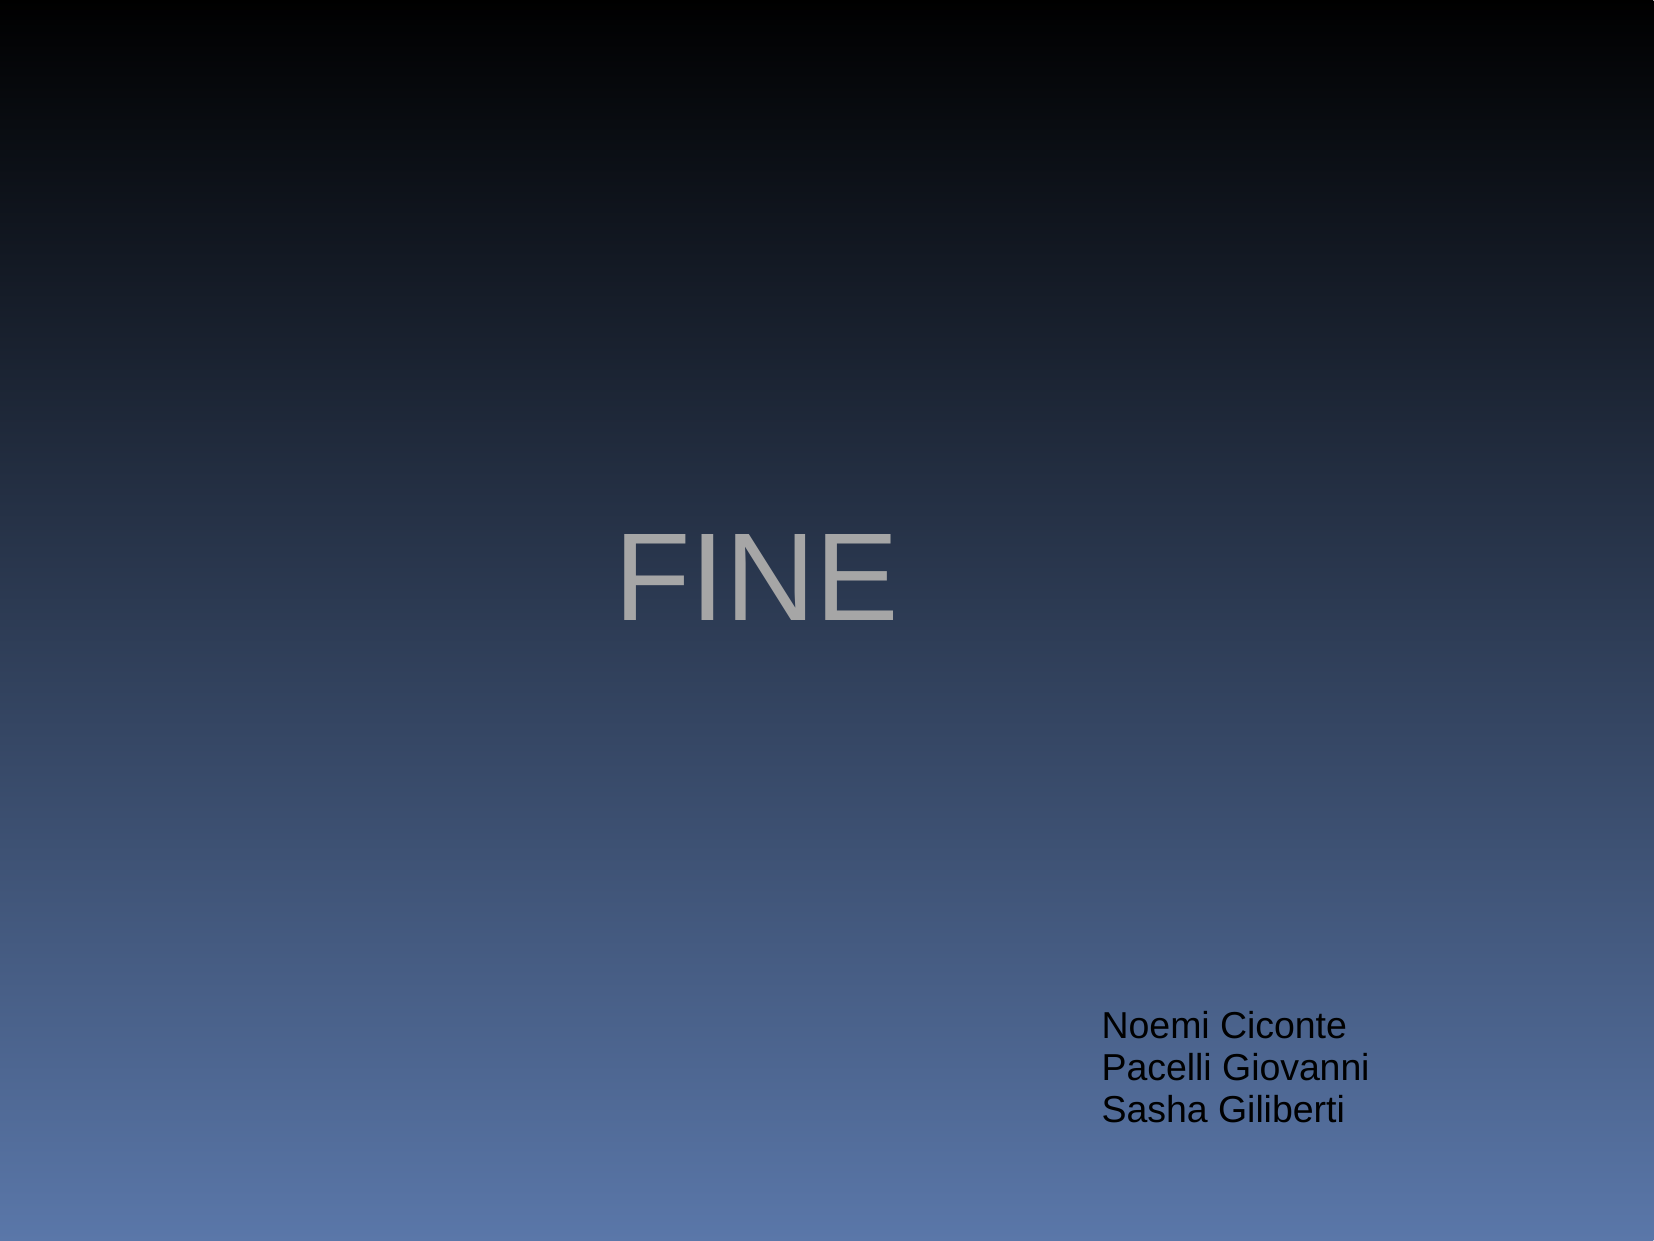

FINE
Noemi Ciconte
Pacelli Giovanni
Sasha Giliberti